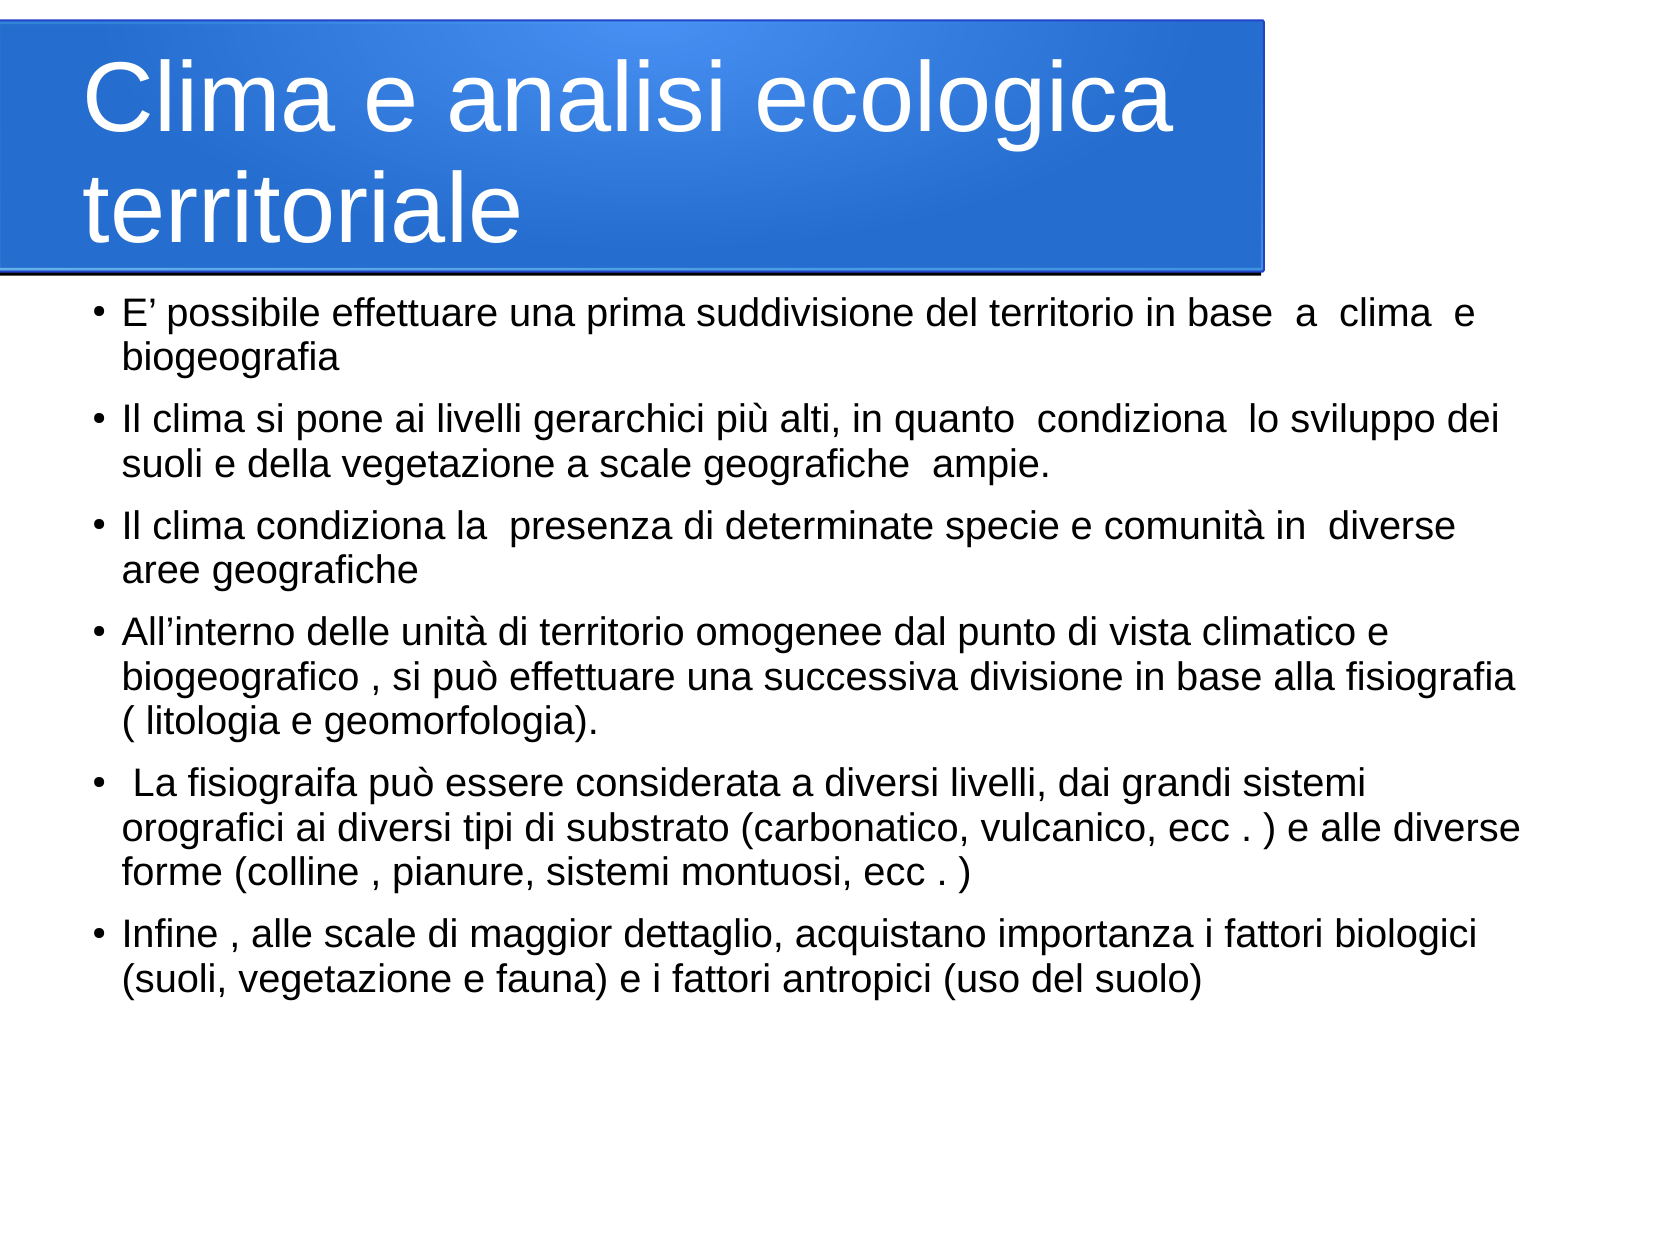

# Clima e analisi ecologica territoriale
E’ possibile effettuare una prima suddivisione del territorio in base a clima e biogeografia
Il clima si pone ai livelli gerarchici più alti, in quanto condiziona lo sviluppo dei suoli e della vegetazione a scale geografiche ampie.
Il clima condiziona la presenza di determinate specie e comunità in diverse aree geografiche
All’interno delle unità di territorio omogenee dal punto di vista climatico e biogeografico , si può effettuare una successiva divisione in base alla fisiografia ( litologia e geomorfologia).
 La fisiograifa può essere considerata a diversi livelli, dai grandi sistemi orografici ai diversi tipi di substrato (carbonatico, vulcanico, ecc . ) e alle diverse forme (colline , pianure, sistemi montuosi, ecc . )
Infine , alle scale di maggior dettaglio, acquistano importanza i fattori biologici (suoli, vegetazione e fauna) e i fattori antropici (uso del suolo)